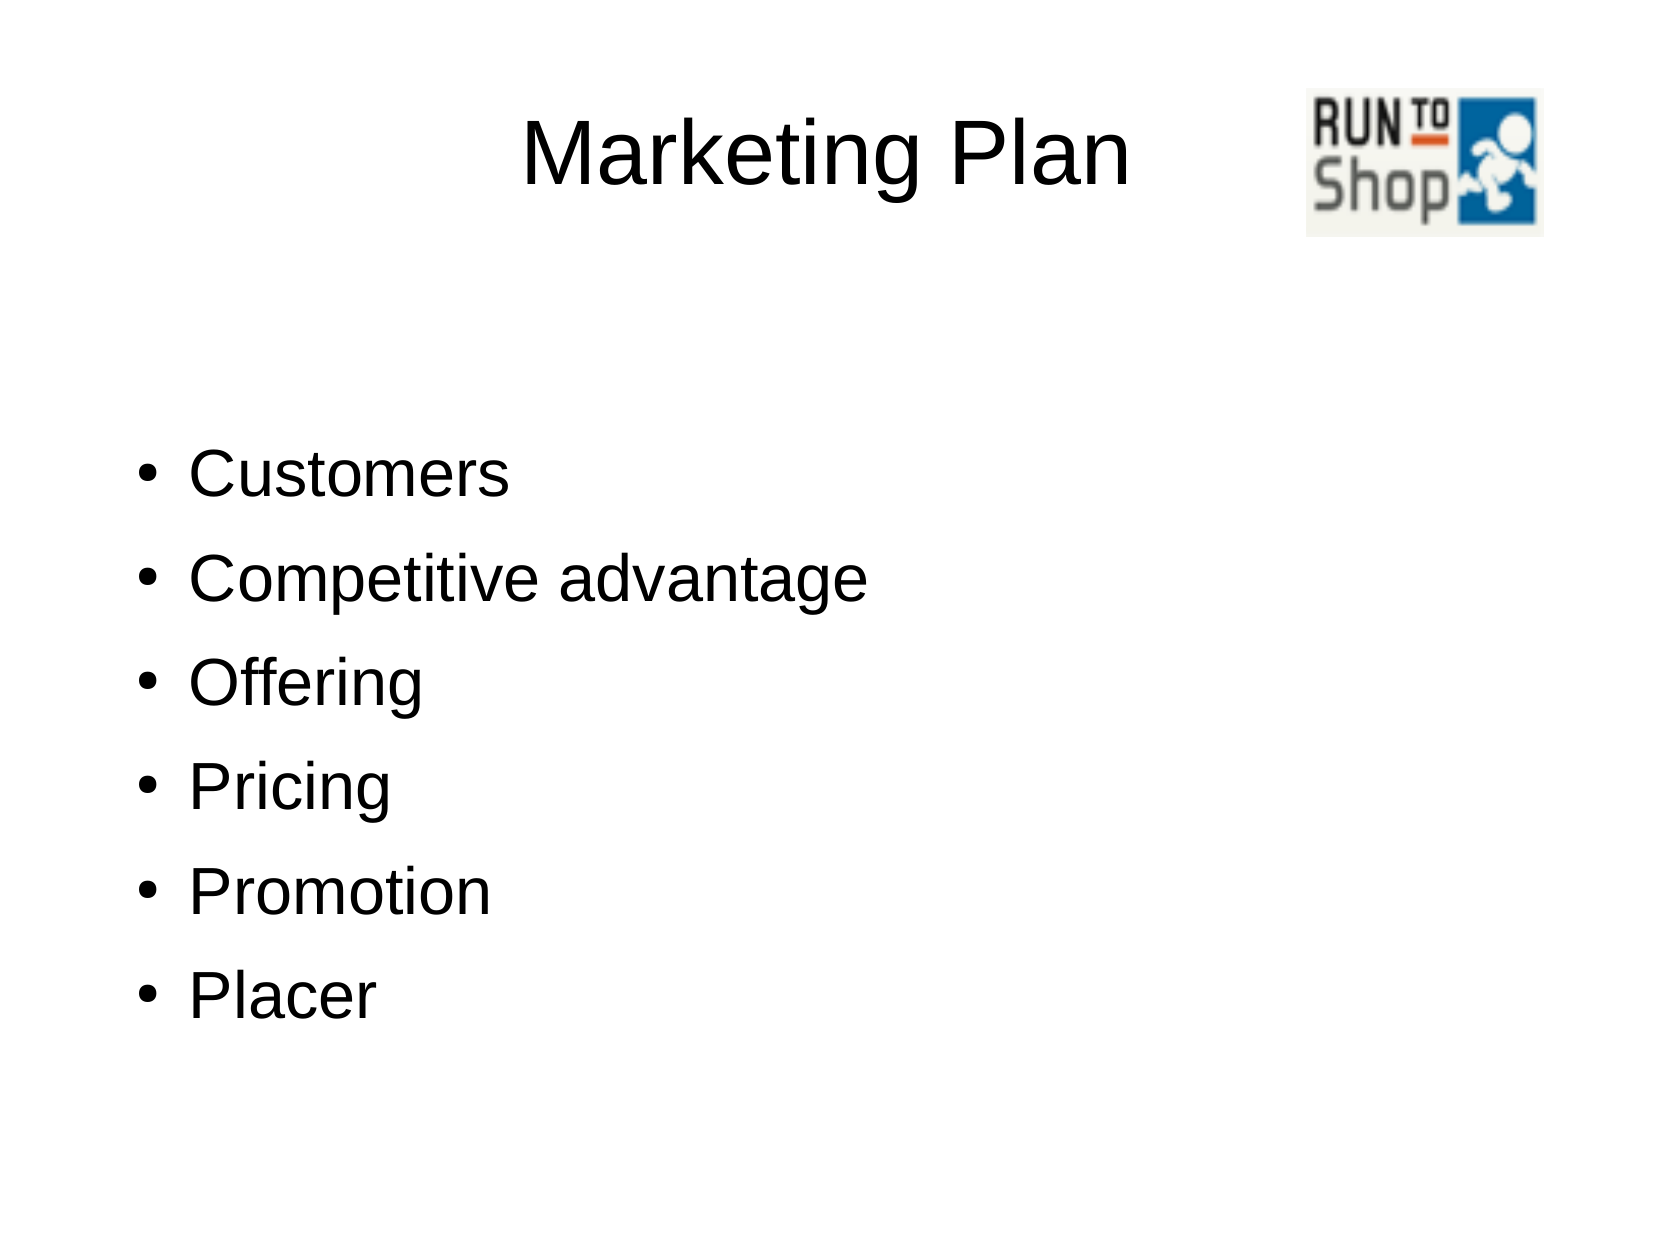

# Marketing Plan
Customers
Competitive advantage
Offering
Pricing
Promotion
Placer